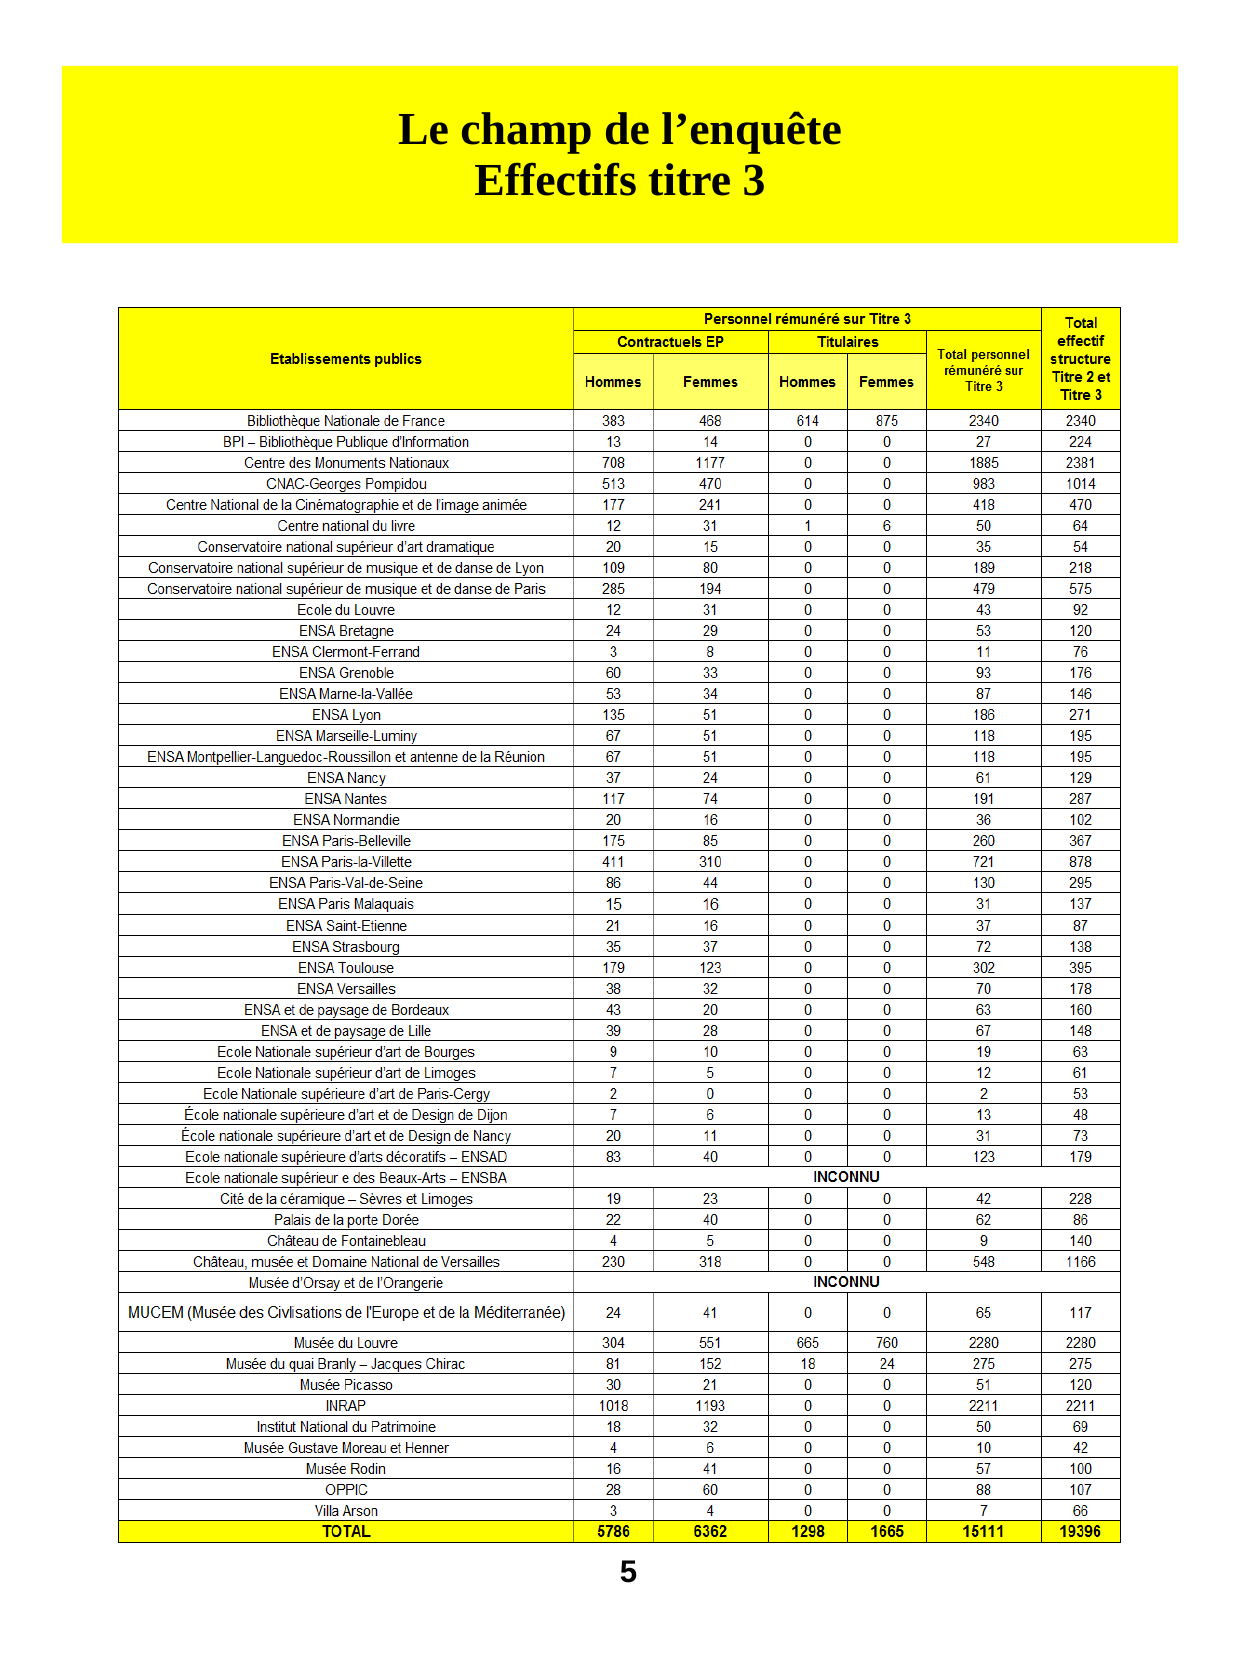

#
Le champ de l’enquête
Effectifs titre 3